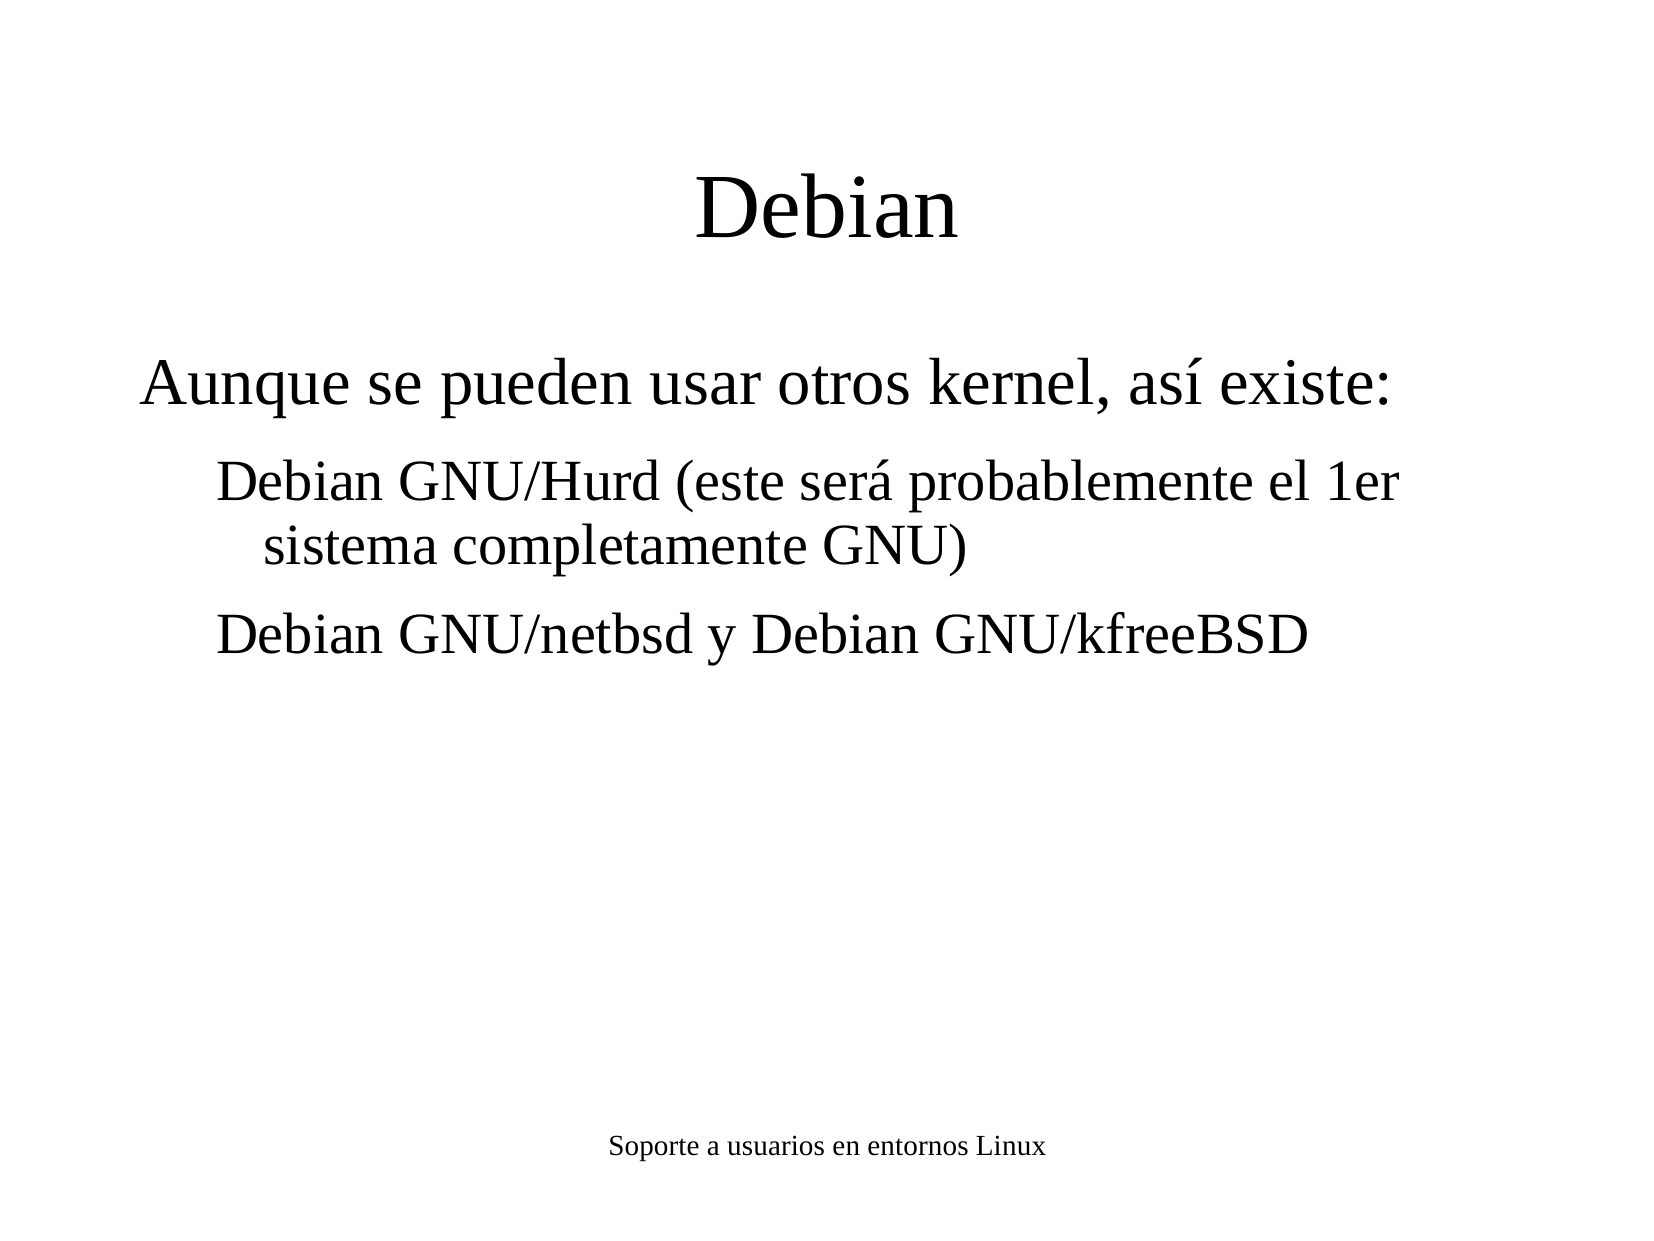

# Debian
Aunque se pueden usar otros kernel, así existe:
Debian GNU/Hurd (este será probablemente el 1er sistema completamente GNU)
Debian GNU/netbsd y Debian GNU/kfreeBSD